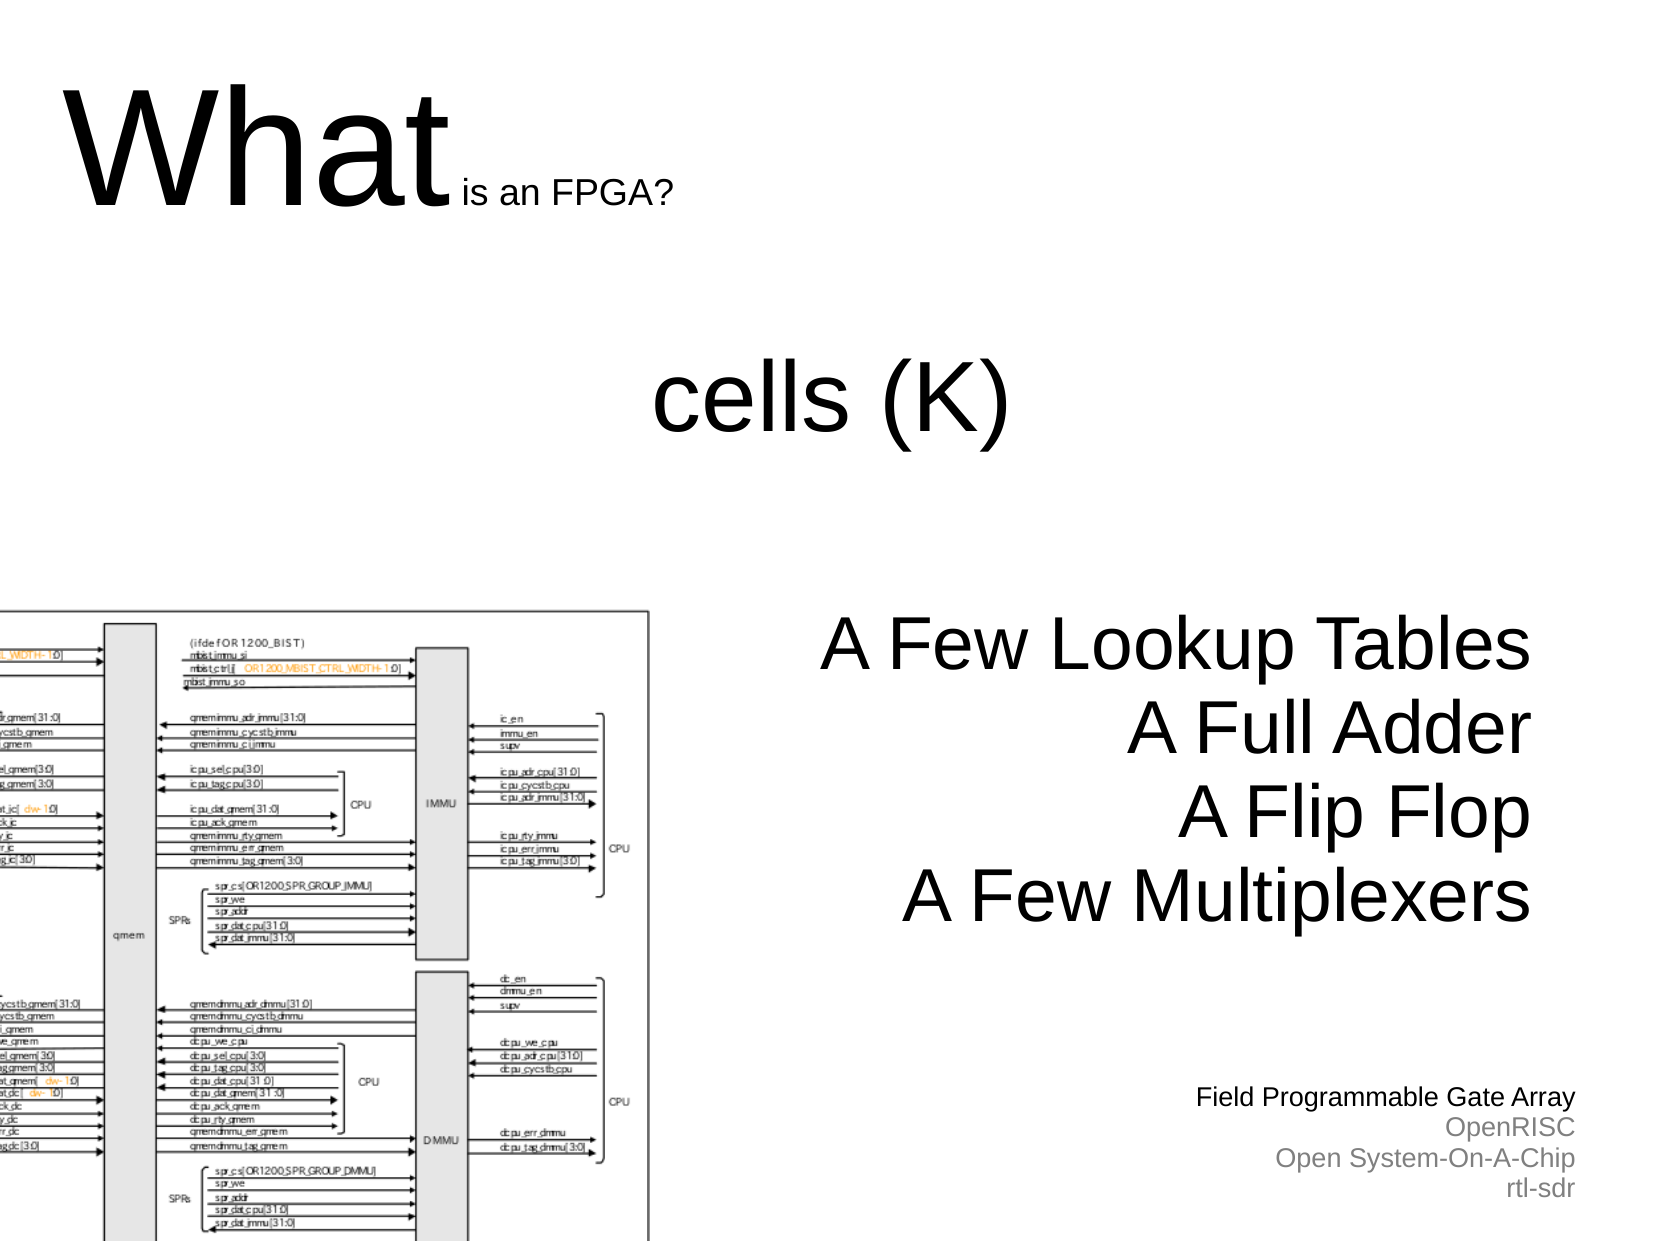

What is an FPGA?
cells (K)
A Few Lookup Tables
A Full Adder
A Flip Flop
A Few Multiplexers
Field Programmable Gate Array
OpenRISC
Open System-On-A-Chip
rtl-sdr